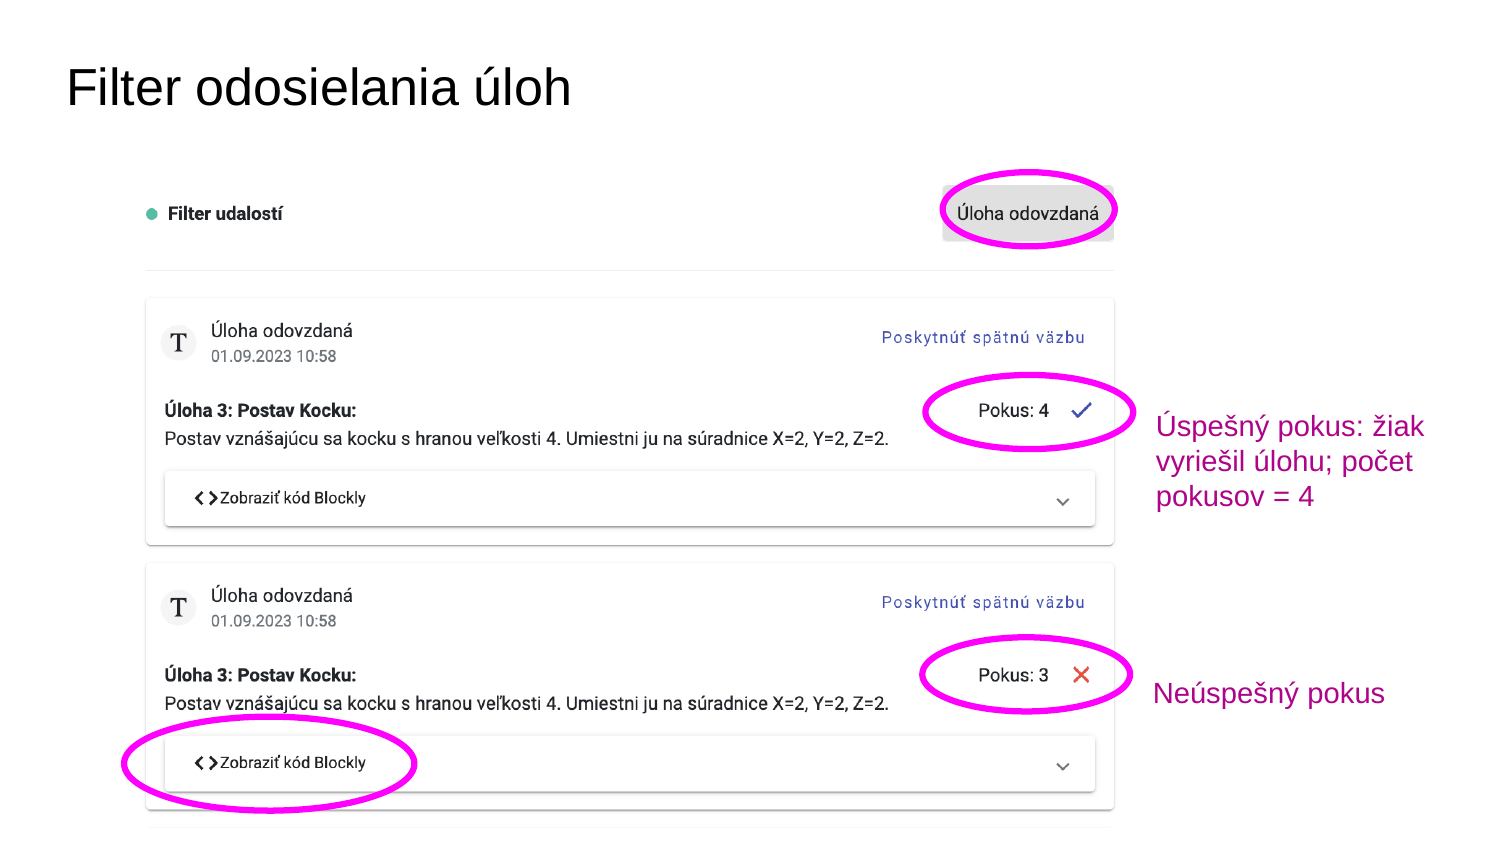

# Filter odosielania úloh
Úspešný pokus: žiak vyriešil úlohu; počet pokusov = 4
Neúspešný pokus